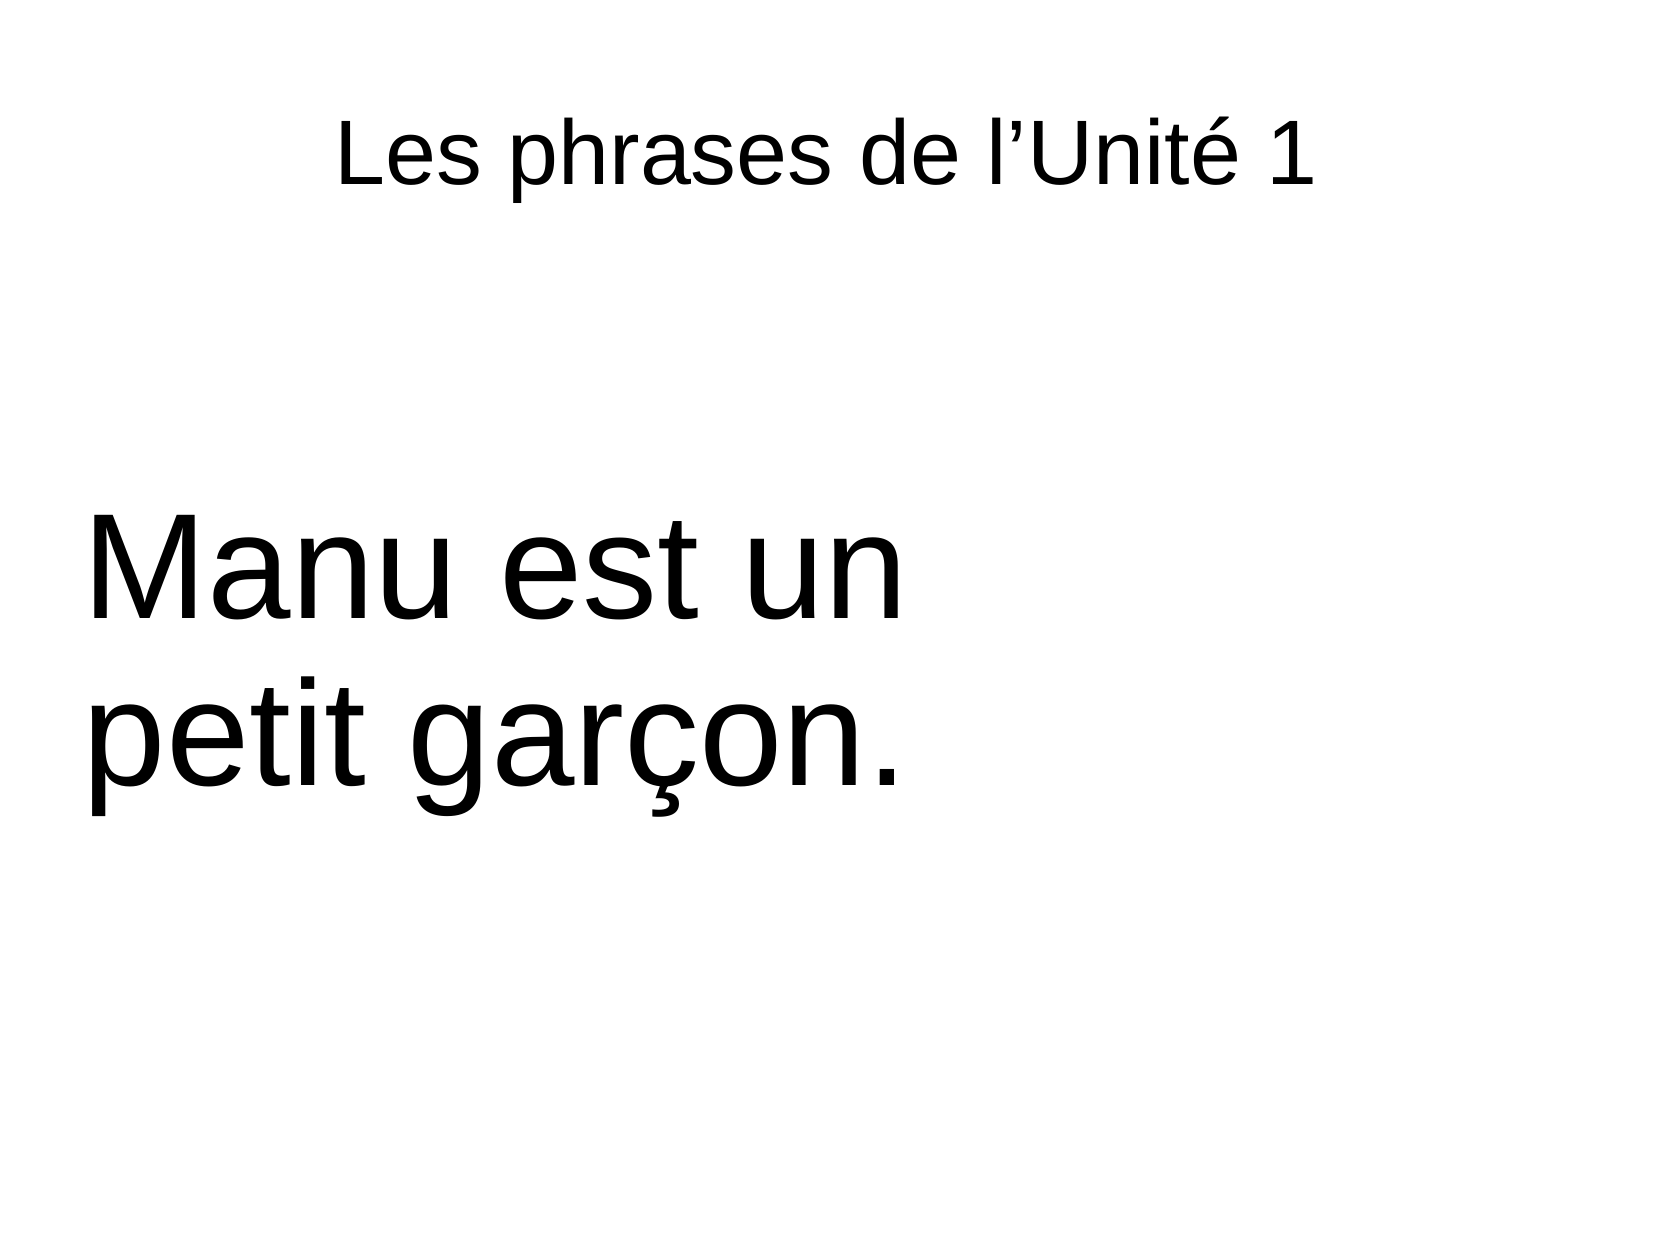

# Les phrases de l’Unité 1
Manu est un
petit garçon.